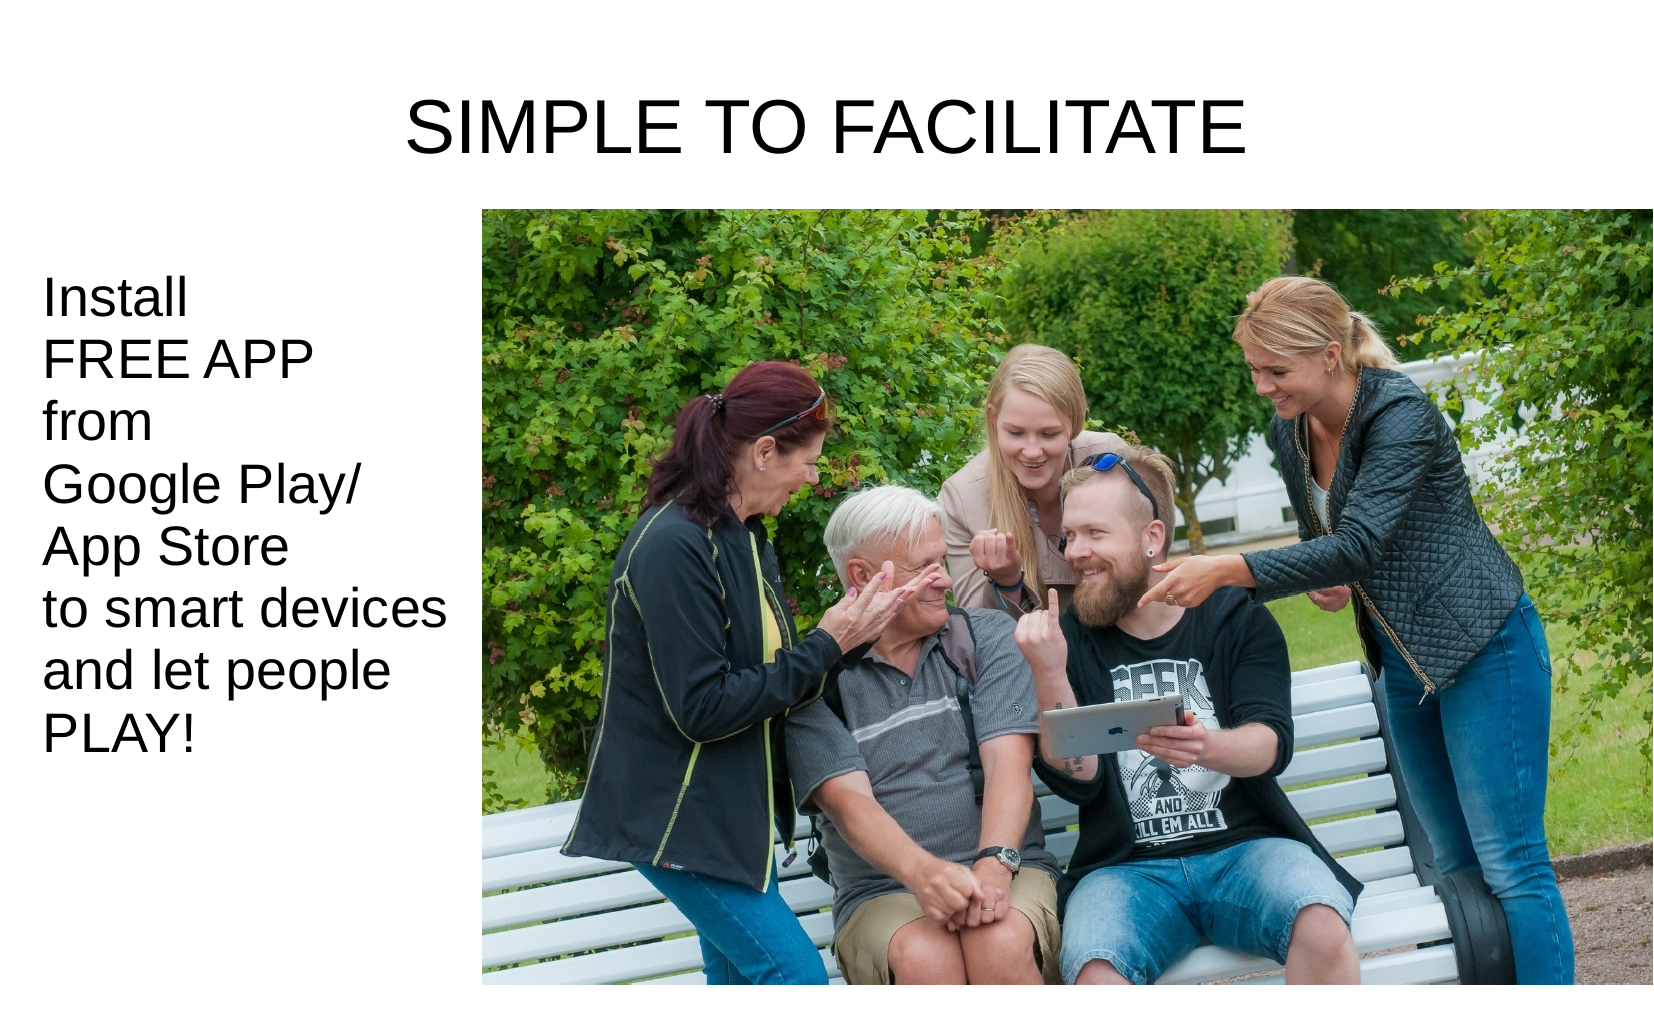

# SIMPLE TO FACILITATE
Install
FREE APP
from
Google Play/
App Store
to smart devices and let people PLAY!